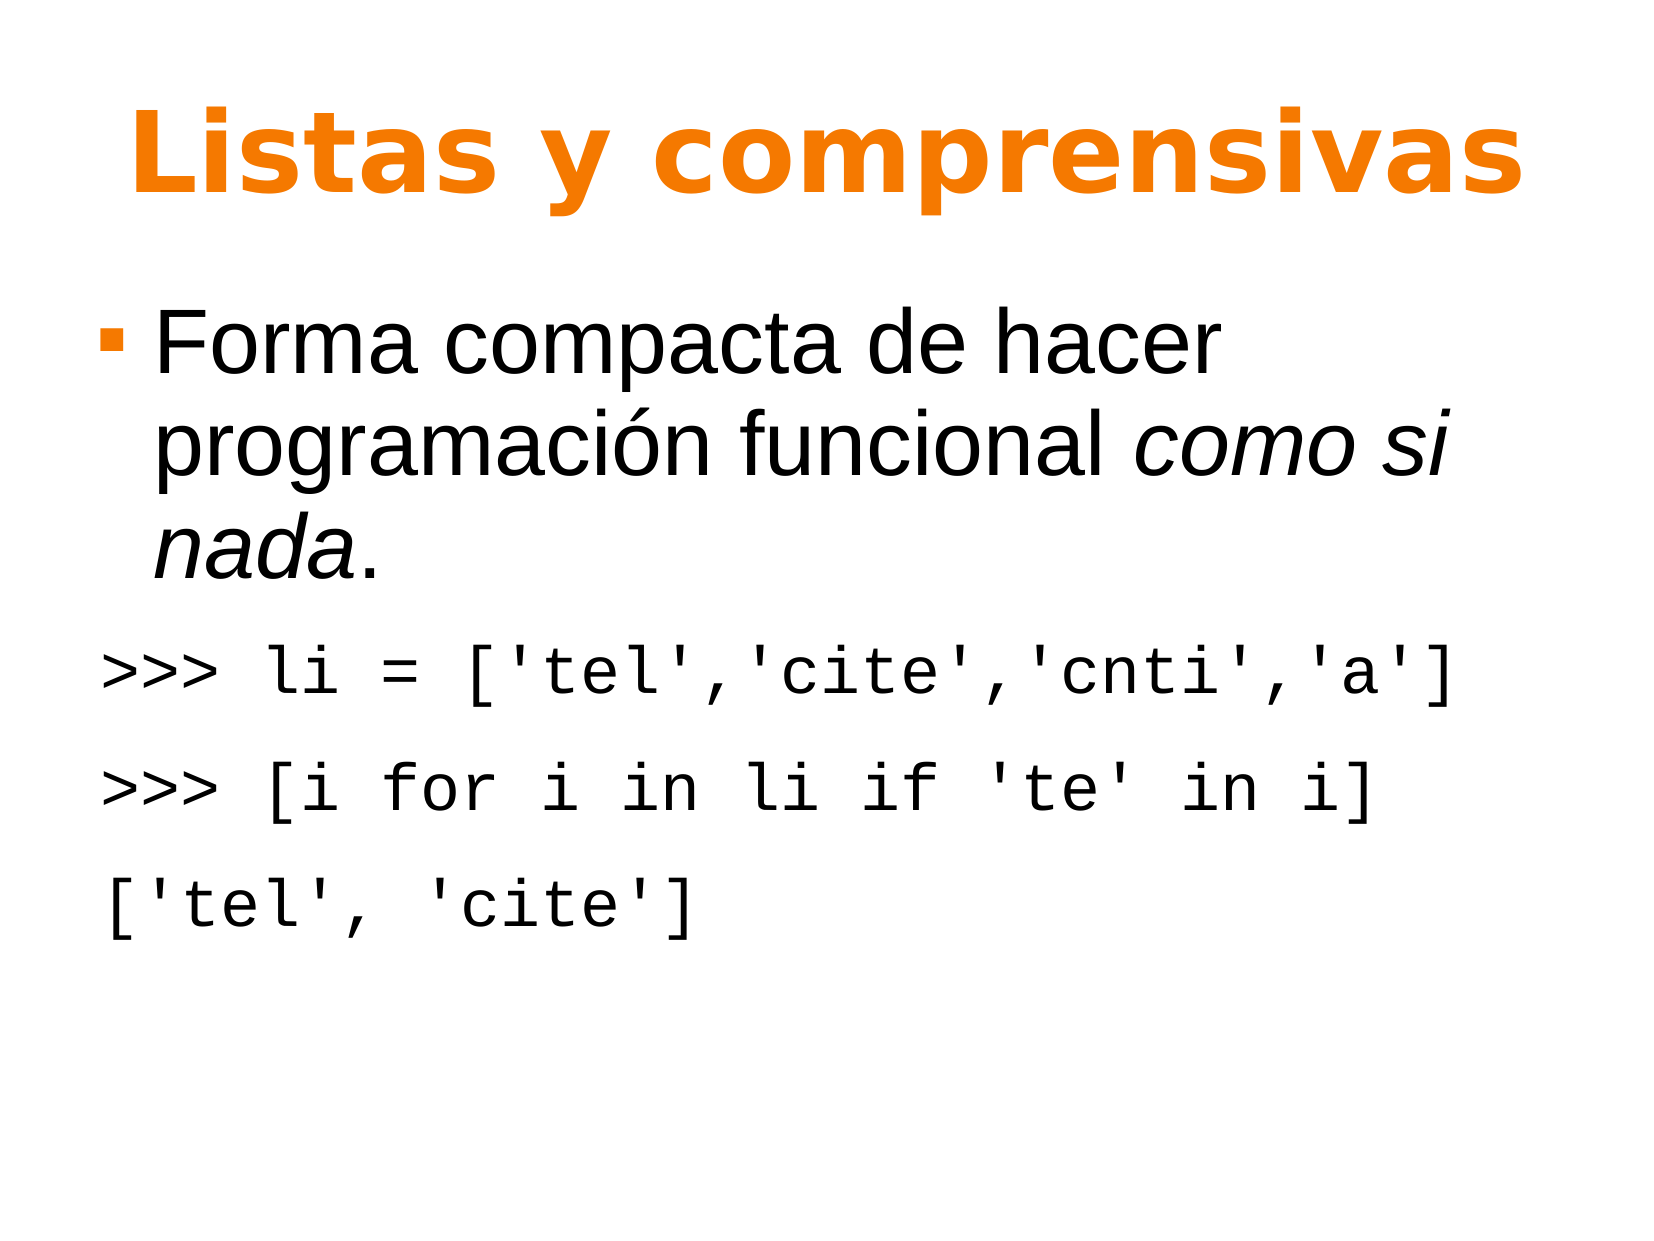

# Listas y comprensivas
Forma compacta de hacer programación funcional como si nada.
>>> li = ['tel','cite','cnti','a']
>>> [i for i in li if 'te' in i]
['tel', 'cite']